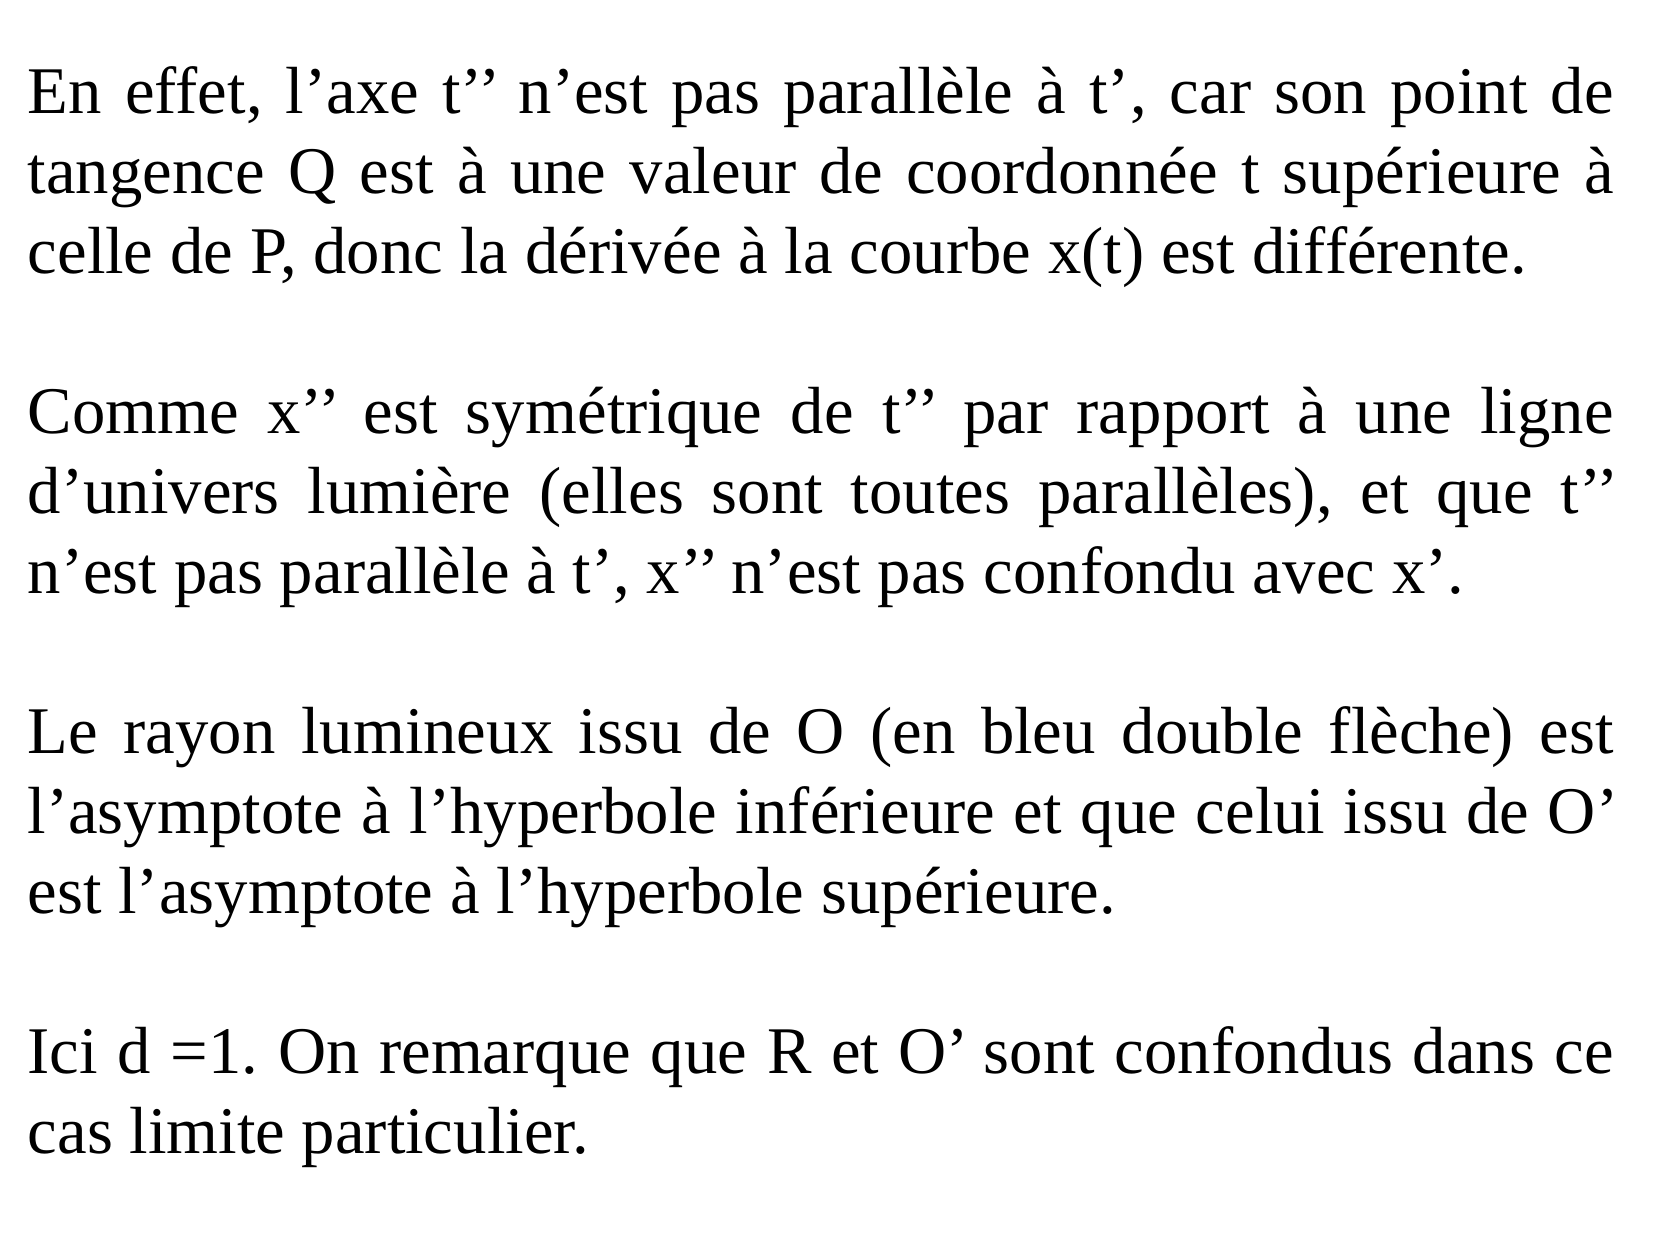

En effet, l’axe t’’ n’est pas parallèle à t’, car son point de tangence Q est à une valeur de coordonnée t supérieure à celle de P, donc la dérivée à la courbe x(t) est différente.
Comme x’’ est symétrique de t’’ par rapport à une ligne d’univers lumière (elles sont toutes parallèles), et que t’’ n’est pas parallèle à t’, x’’ n’est pas confondu avec x’.
Le rayon lumineux issu de O (en bleu double flèche) est l’asymptote à l’hyperbole inférieure et que celui issu de O’ est l’asymptote à l’hyperbole supérieure.
Ici d =1. On remarque que R et O’ sont confondus dans ce cas limite particulier.